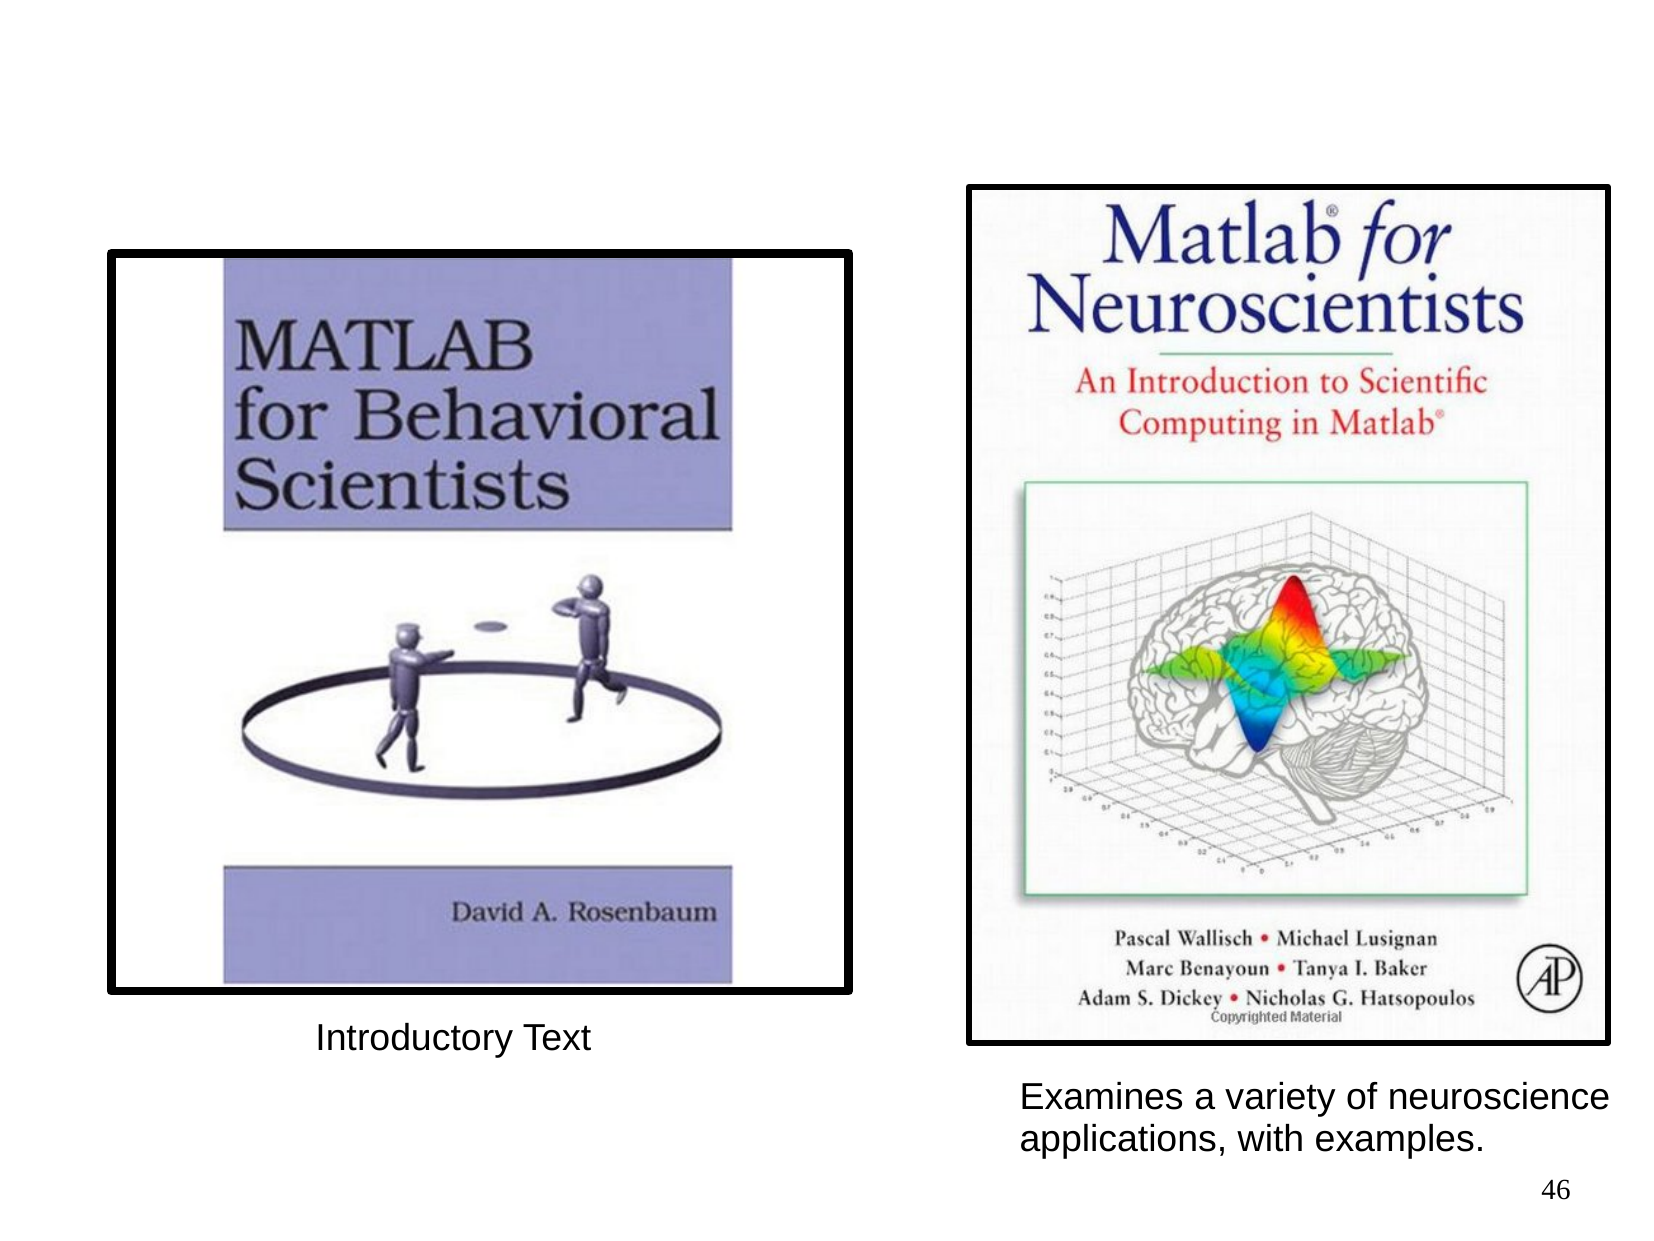

Introductory Text
Examines a variety of neuroscience applications, with examples.
46